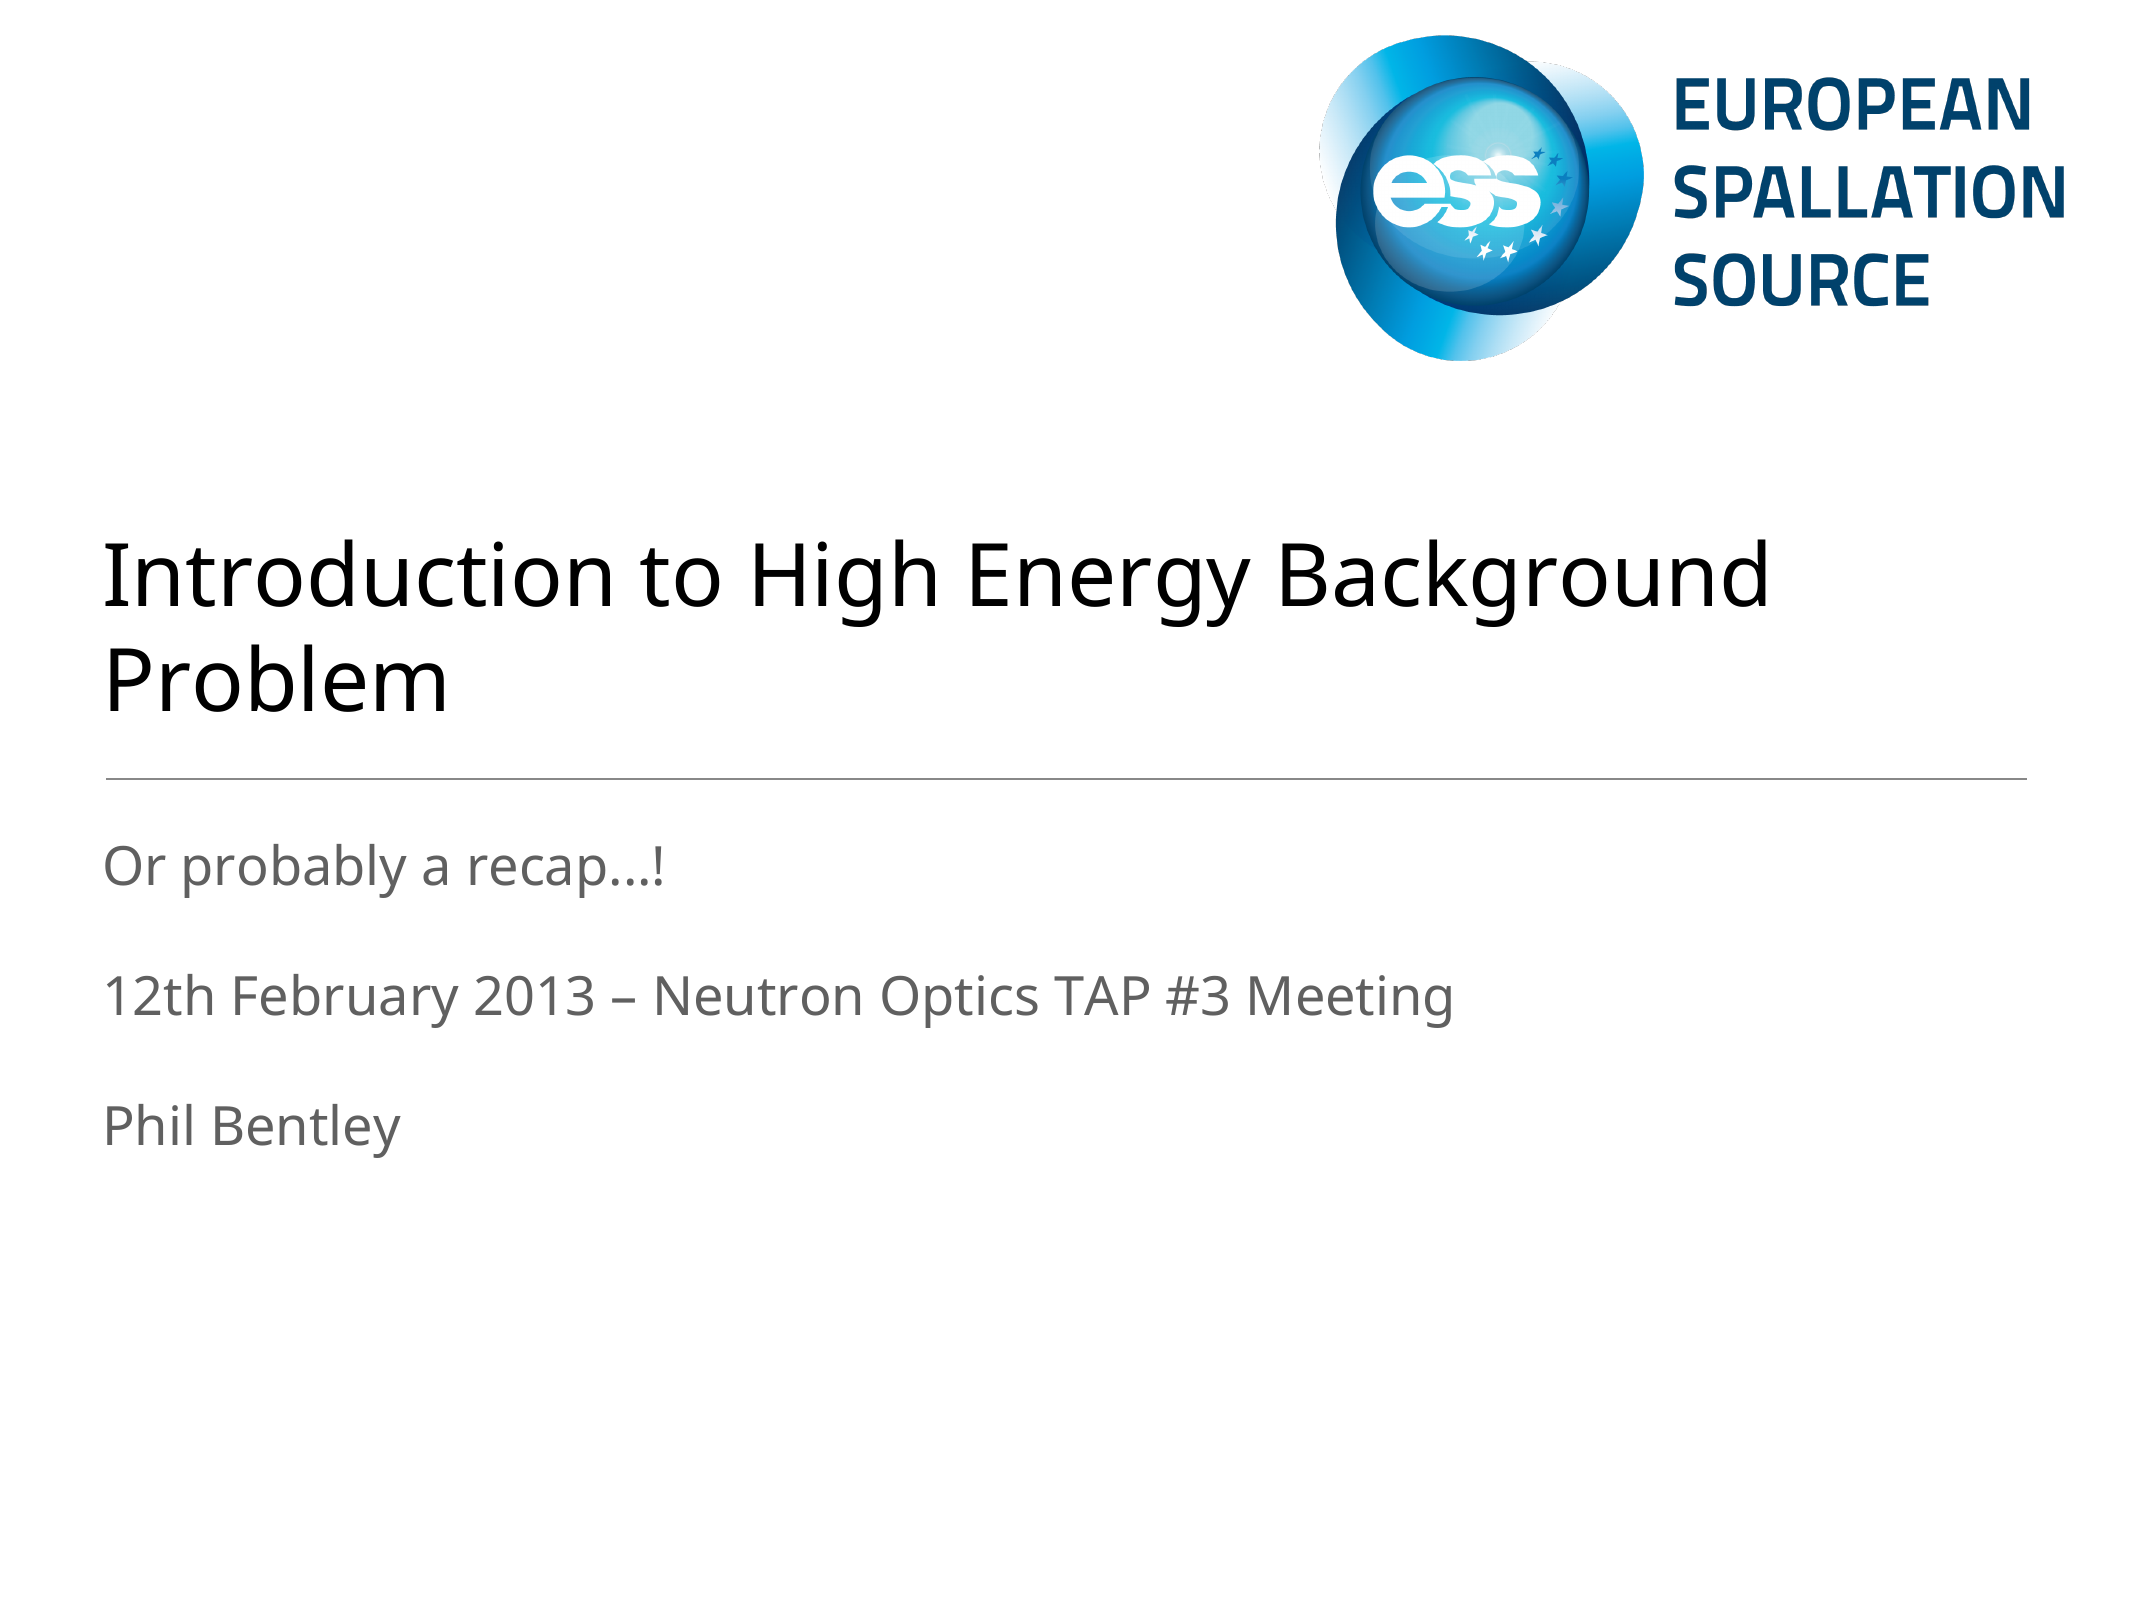

# Introduction to High Energy Background Problem
Or probably a recap...!
12th February 2013 – Neutron Optics TAP #3 Meeting
Phil Bentley